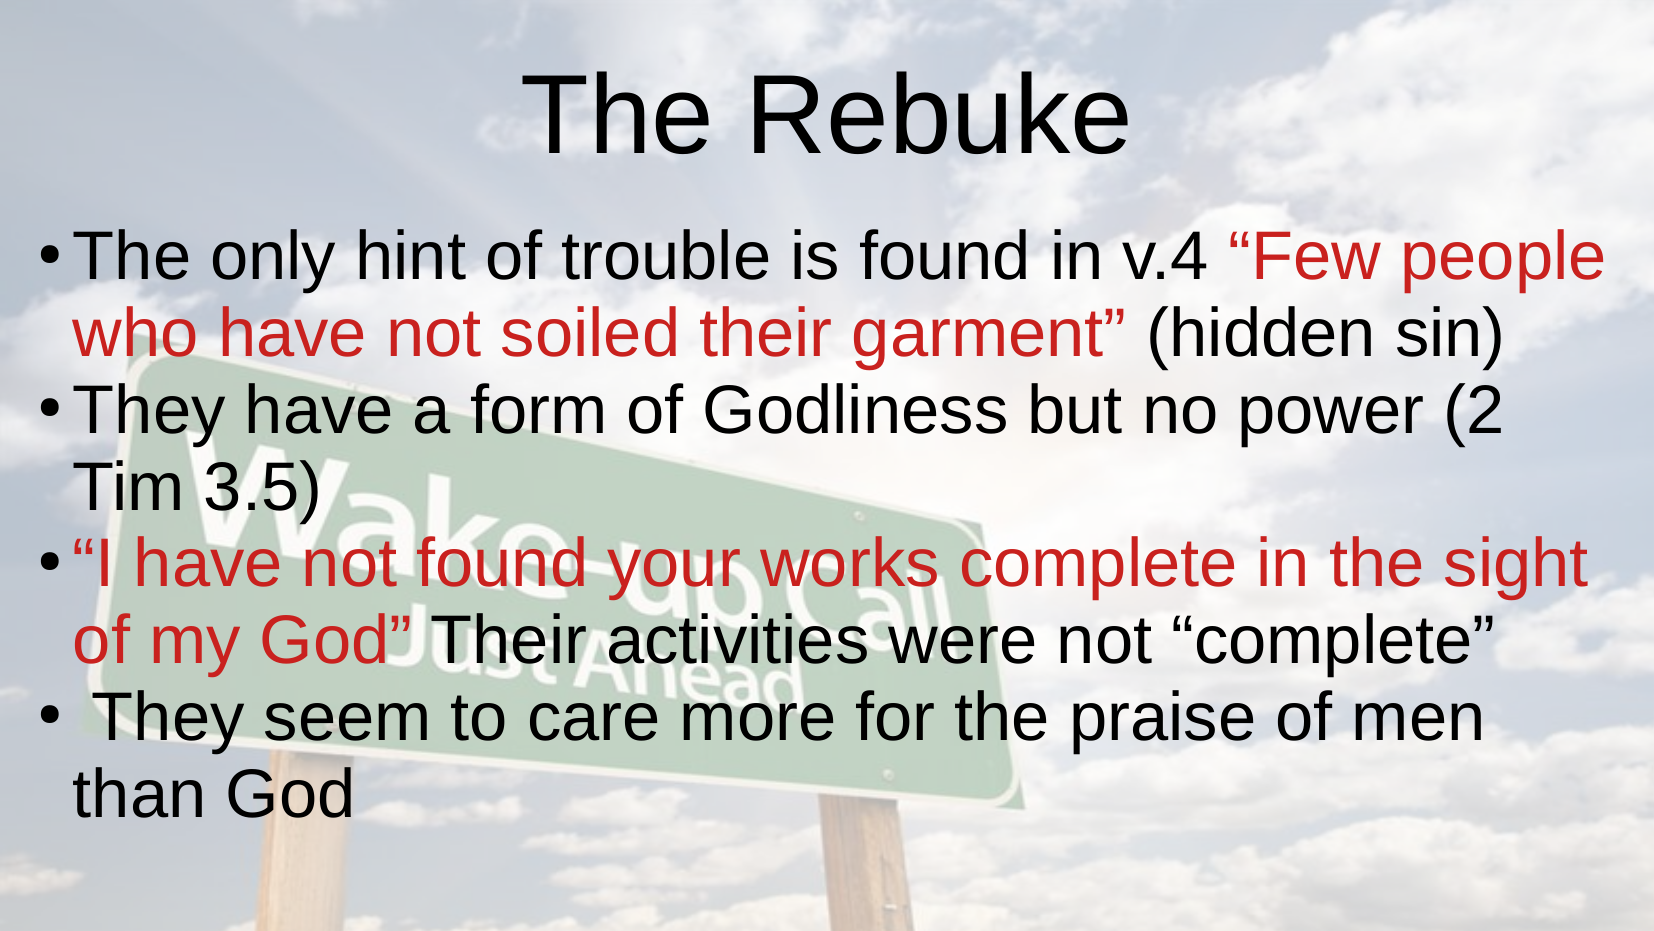

# The Rebuke
The only hint of trouble is found in v.4 “Few people who have not soiled their garment” (hidden sin)
They have a form of Godliness but no power (2 Tim 3.5)
“I have not found your works complete in the sight of my God” Their activities were not “complete”
 They seem to care more for the praise of men than God